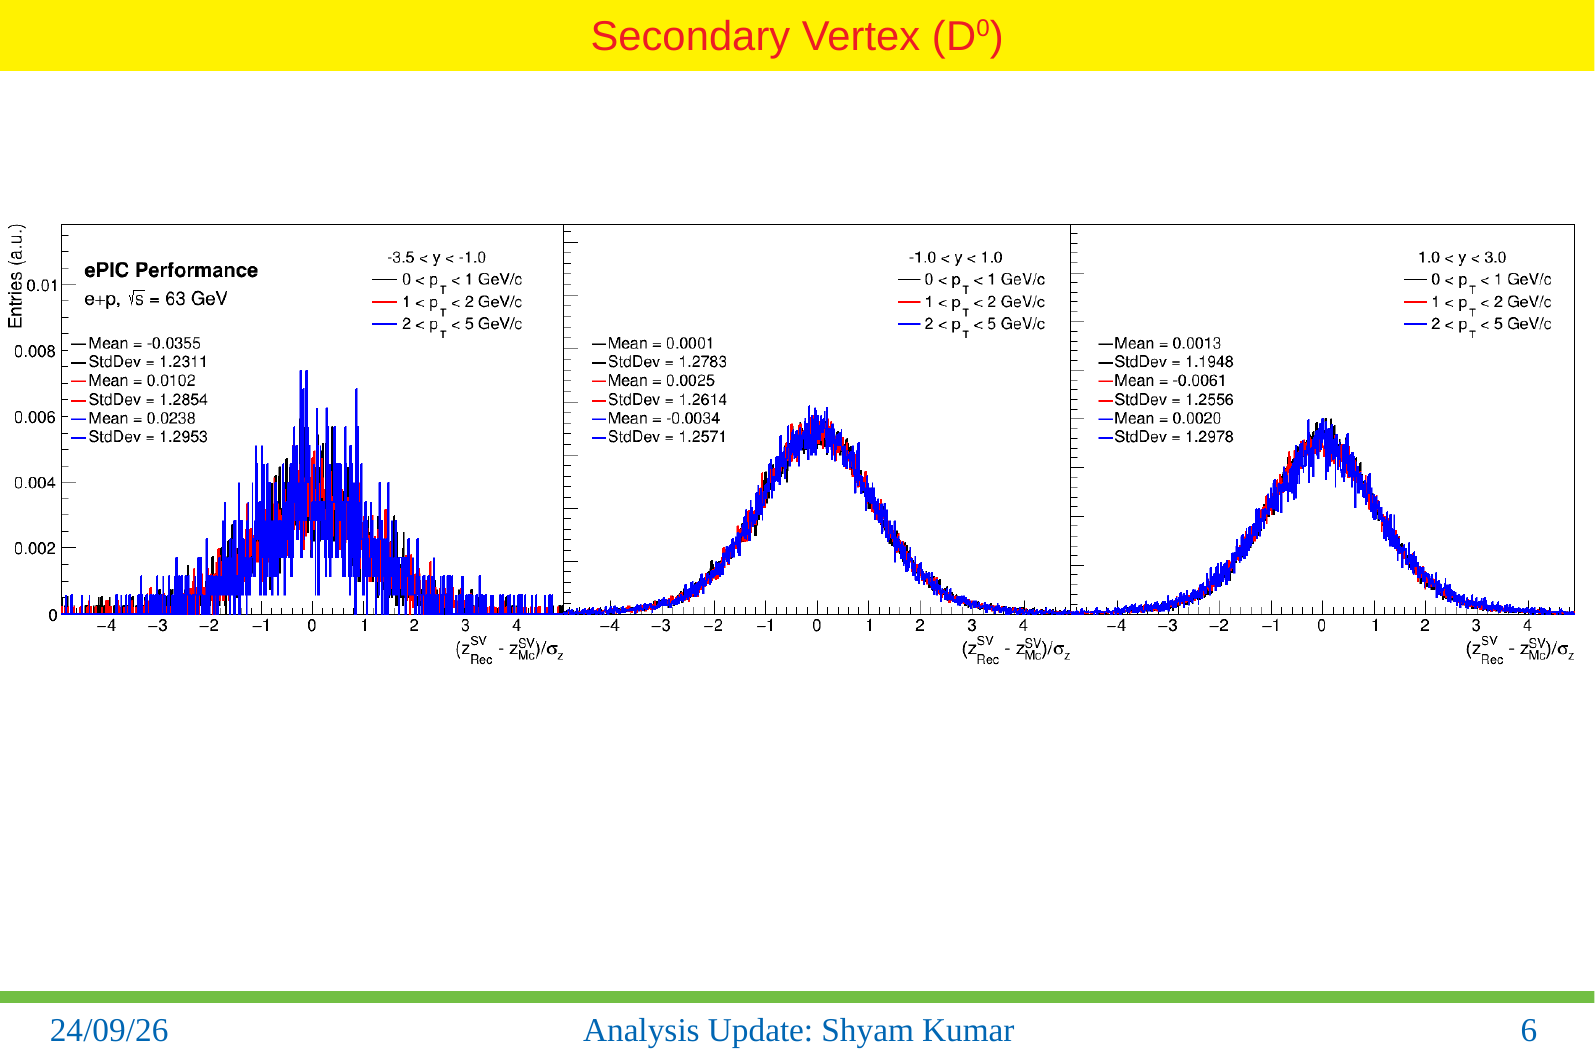

# Secondary Vertex (D0)
Analysis Update: Shyam Kumar
6